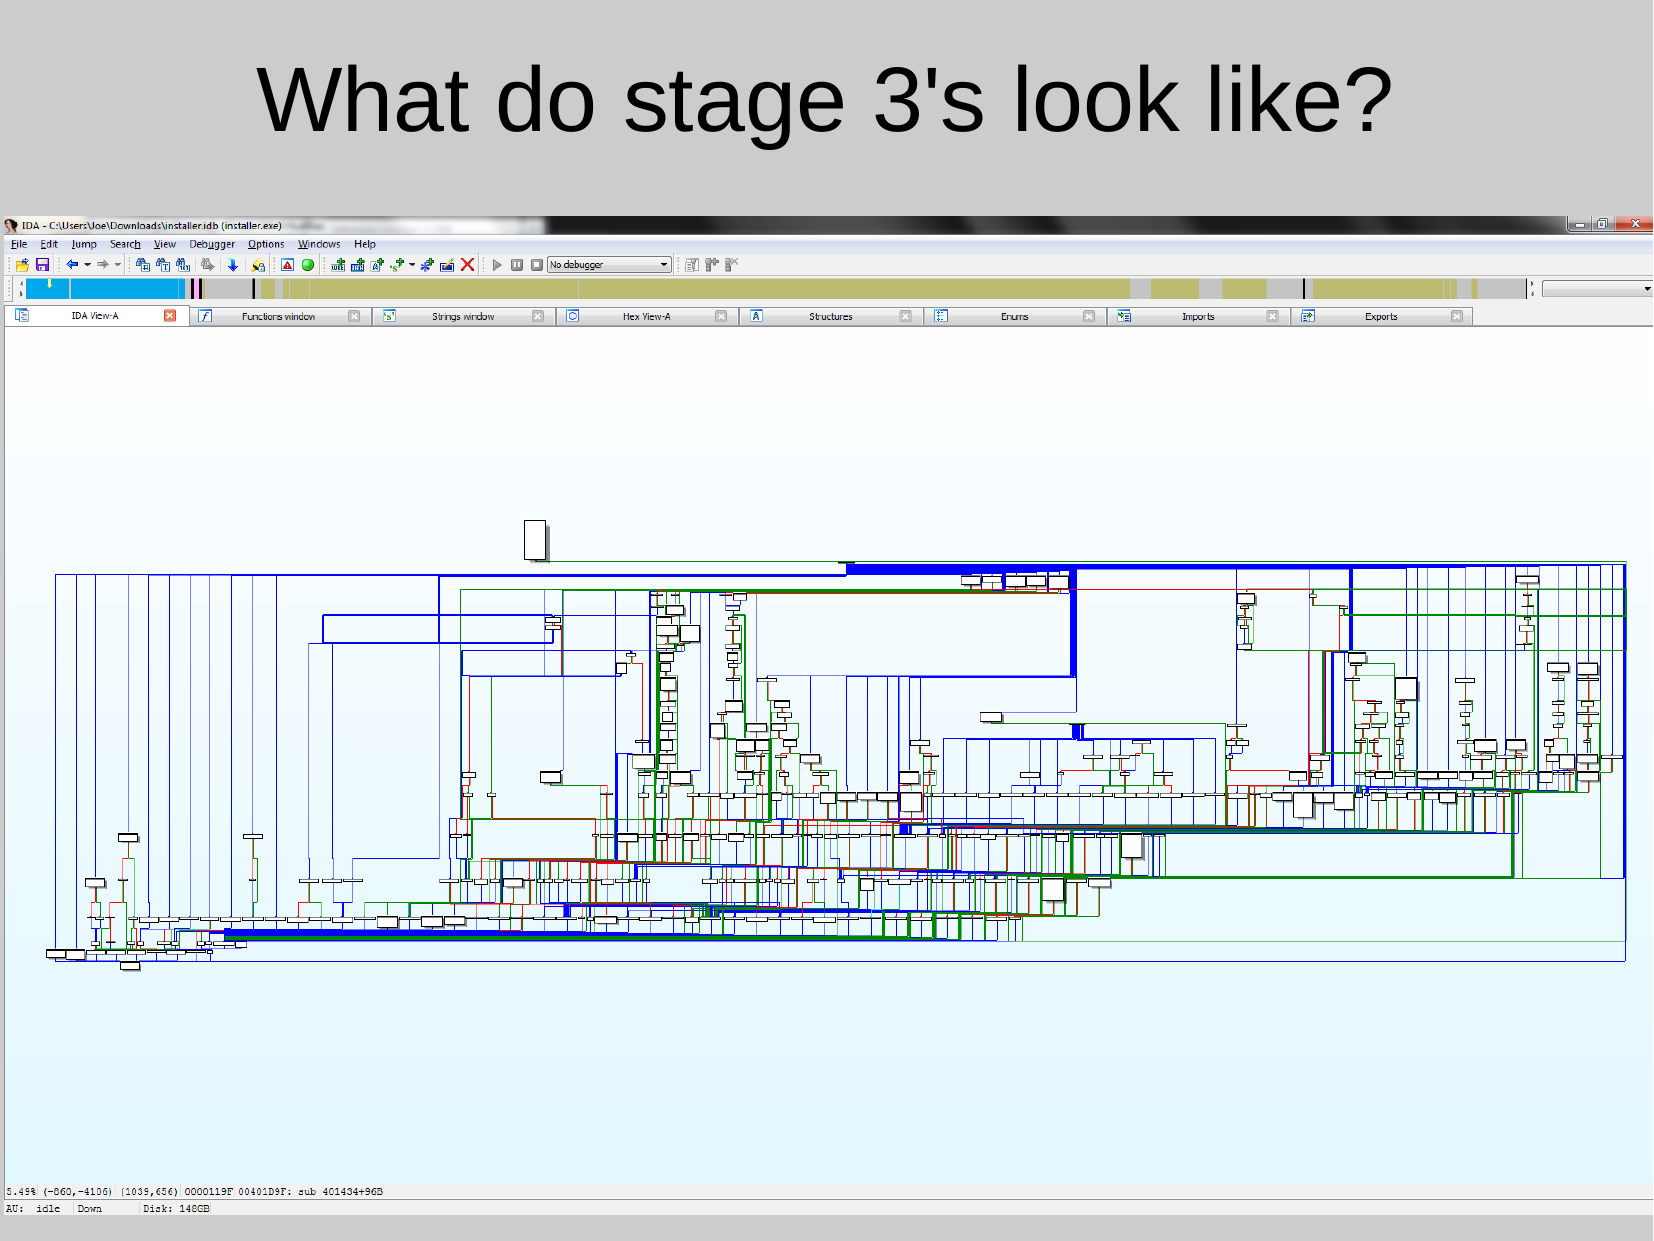

# What do stage 3's look like?